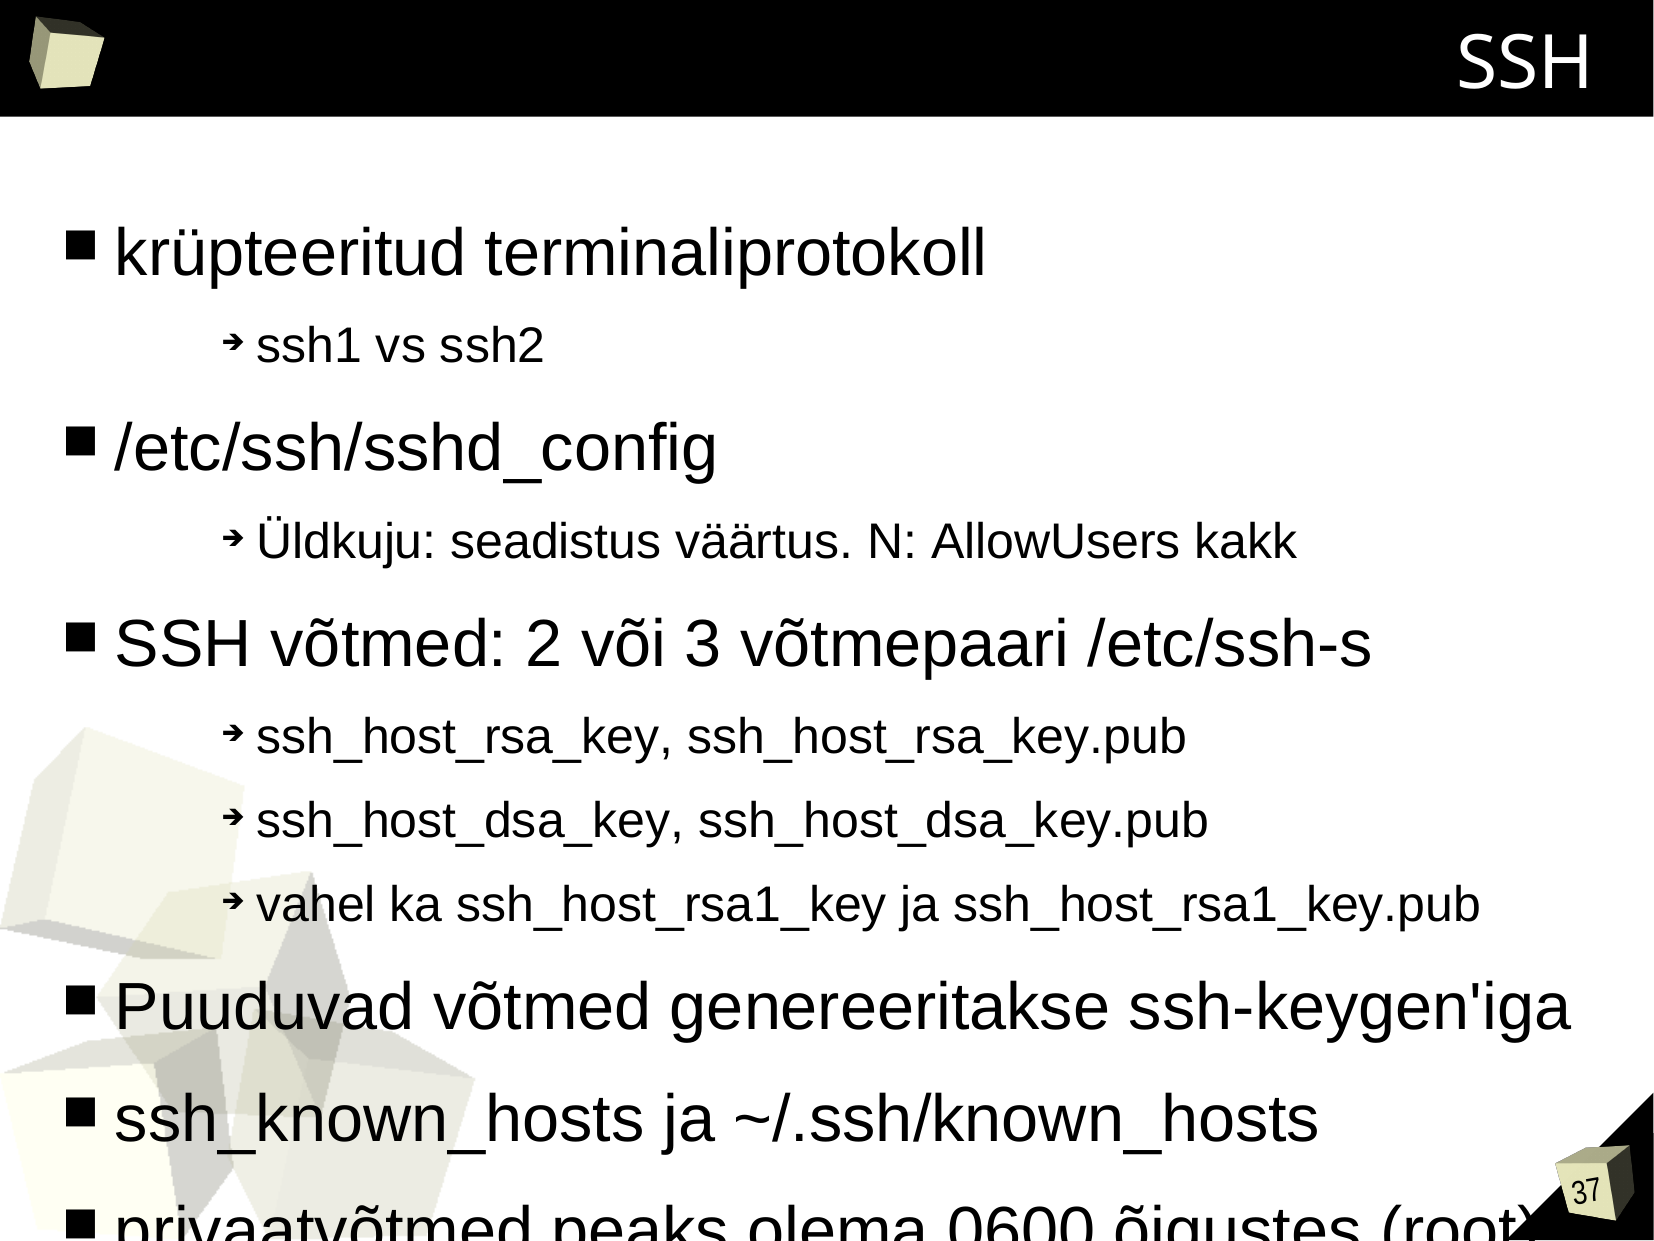

# SSH
krüpteeritud terminaliprotokoll
ssh1 vs ssh2
/etc/ssh/sshd_config
Üldkuju: seadistus väärtus. N: AllowUsers kakk
SSH võtmed: 2 või 3 võtmepaari /etc/ssh-s
ssh_host_rsa_key, ssh_host_rsa_key.pub
ssh_host_dsa_key, ssh_host_dsa_key.pub
vahel ka ssh_host_rsa1_key ja ssh_host_rsa1_key.pub
Puuduvad võtmed genereeritakse ssh-keygen'iga
ssh_known_hosts ja ~/.ssh/known_hosts
privaatvõtmed peaks olema 0600 õigustes (root)